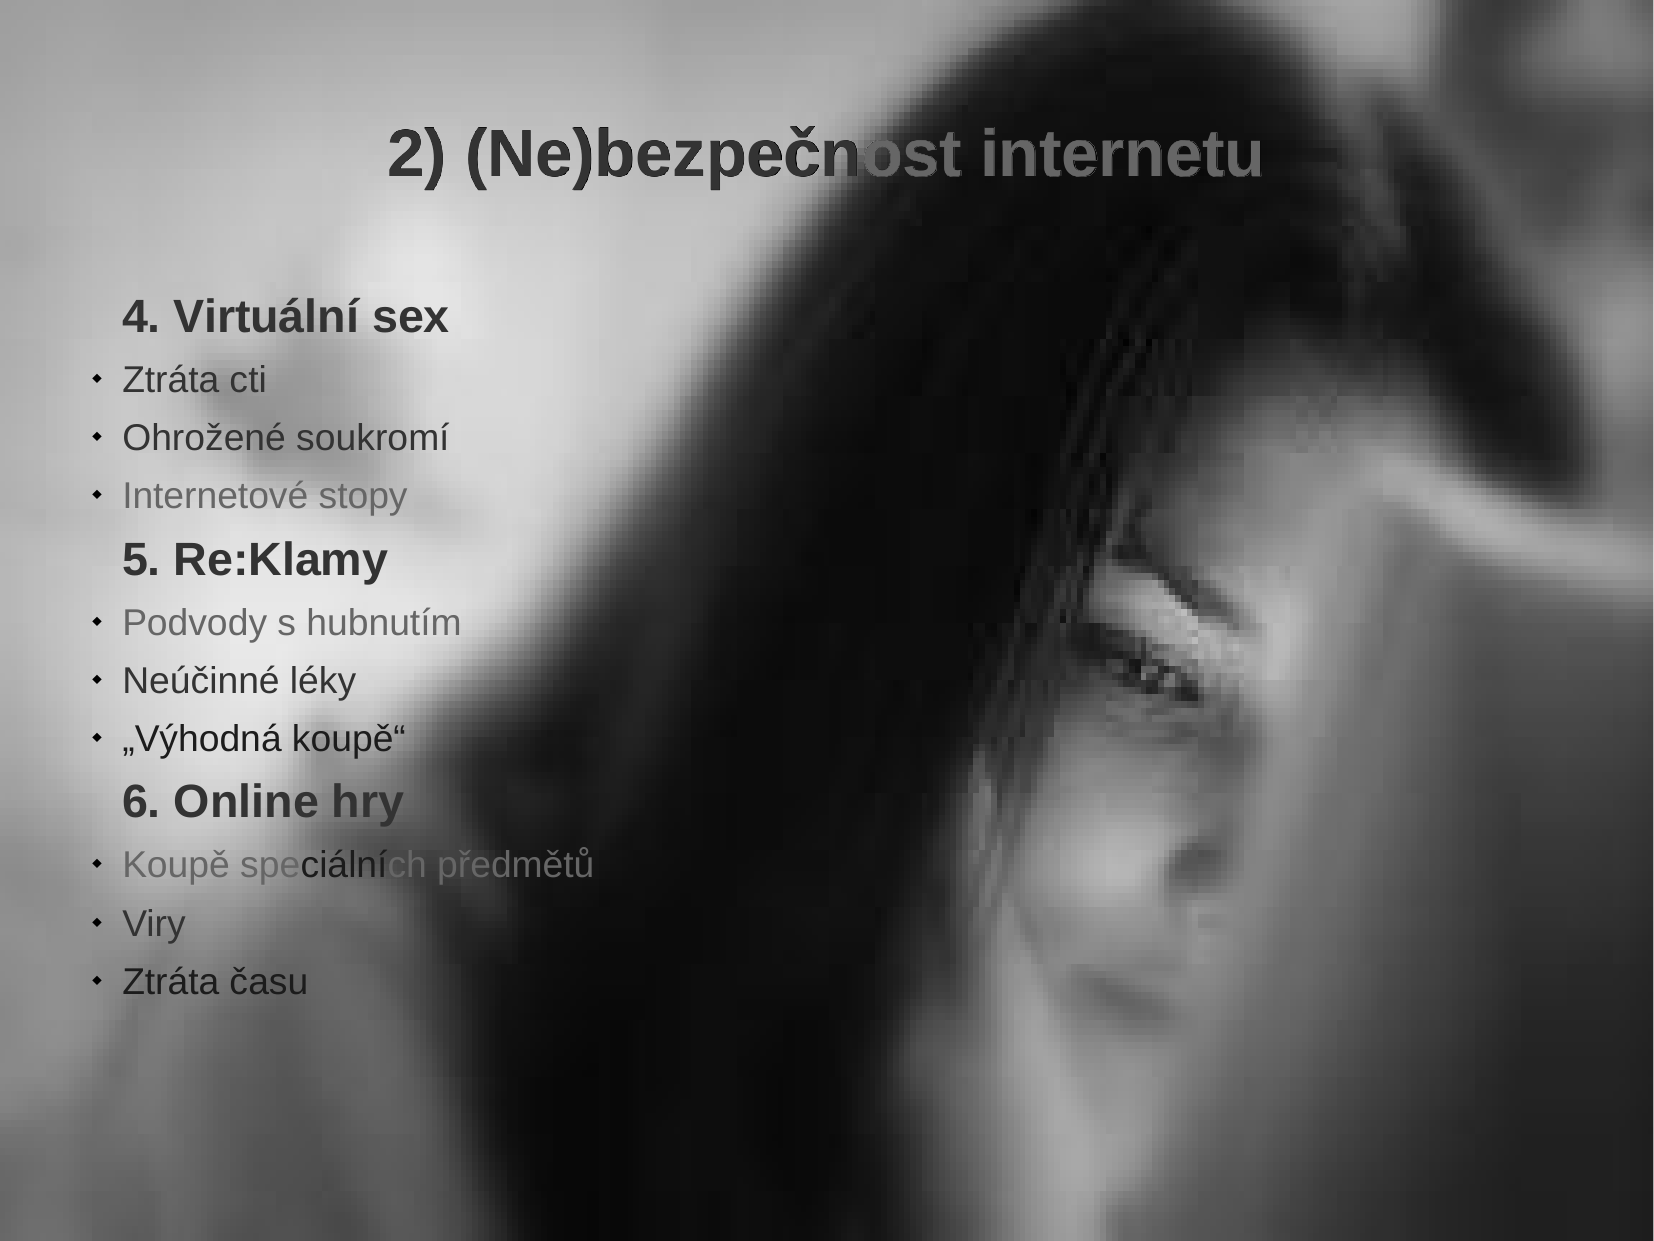

# 2) (Ne)bezpečnost internetu
4. Virtuální sex
Ztráta cti
Ohrožené soukromí
Internetové stopy
5. Re:Klamy
Podvody s hubnutím
Neúčinné léky
„Výhodná koupě“
6. Online hry
Koupě speciálních předmětů
Viry
Ztráta času